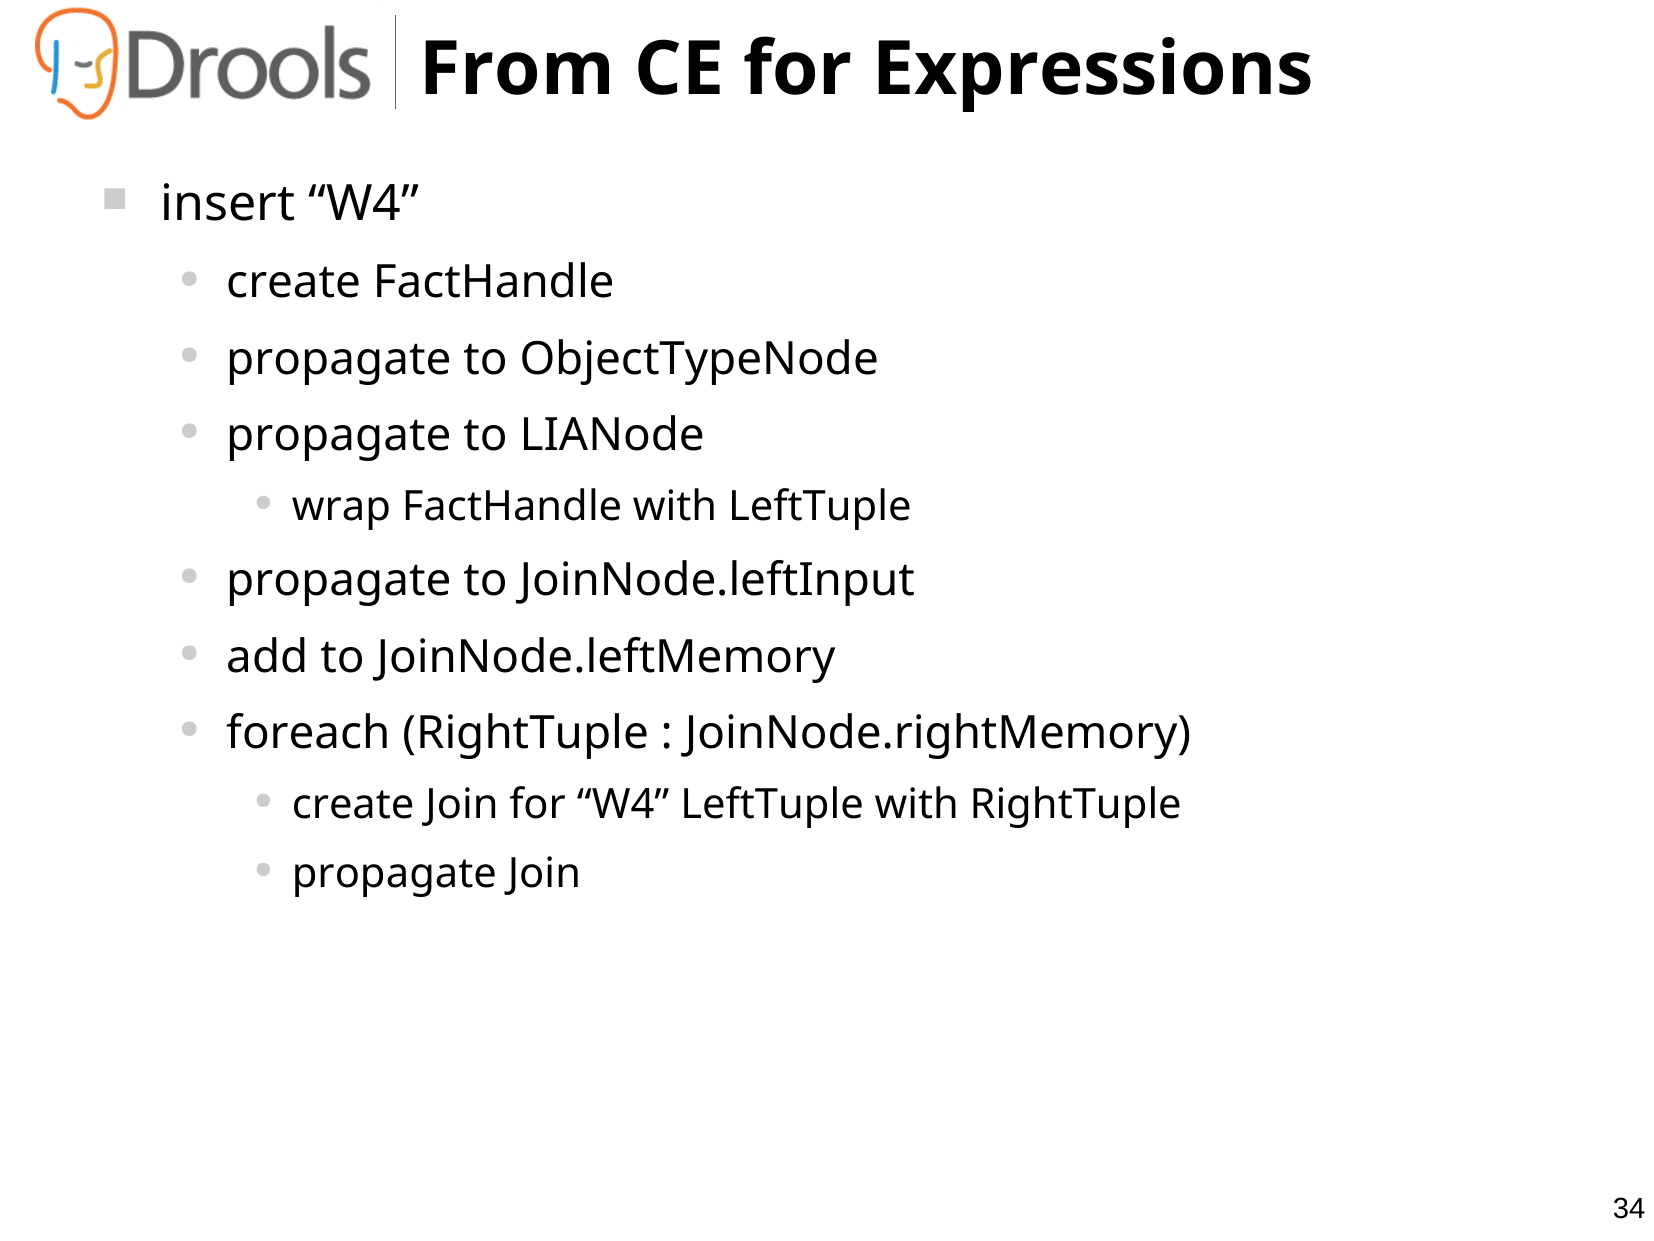

# From CE for Expressions
insert “W4”
create FactHandle
propagate to ObjectTypeNode
propagate to LIANode
wrap FactHandle with LeftTuple
propagate to JoinNode.leftInput
add to JoinNode.leftMemory
foreach (RightTuple : JoinNode.rightMemory)
create Join for “W4” LeftTuple with RightTuple
propagate Join